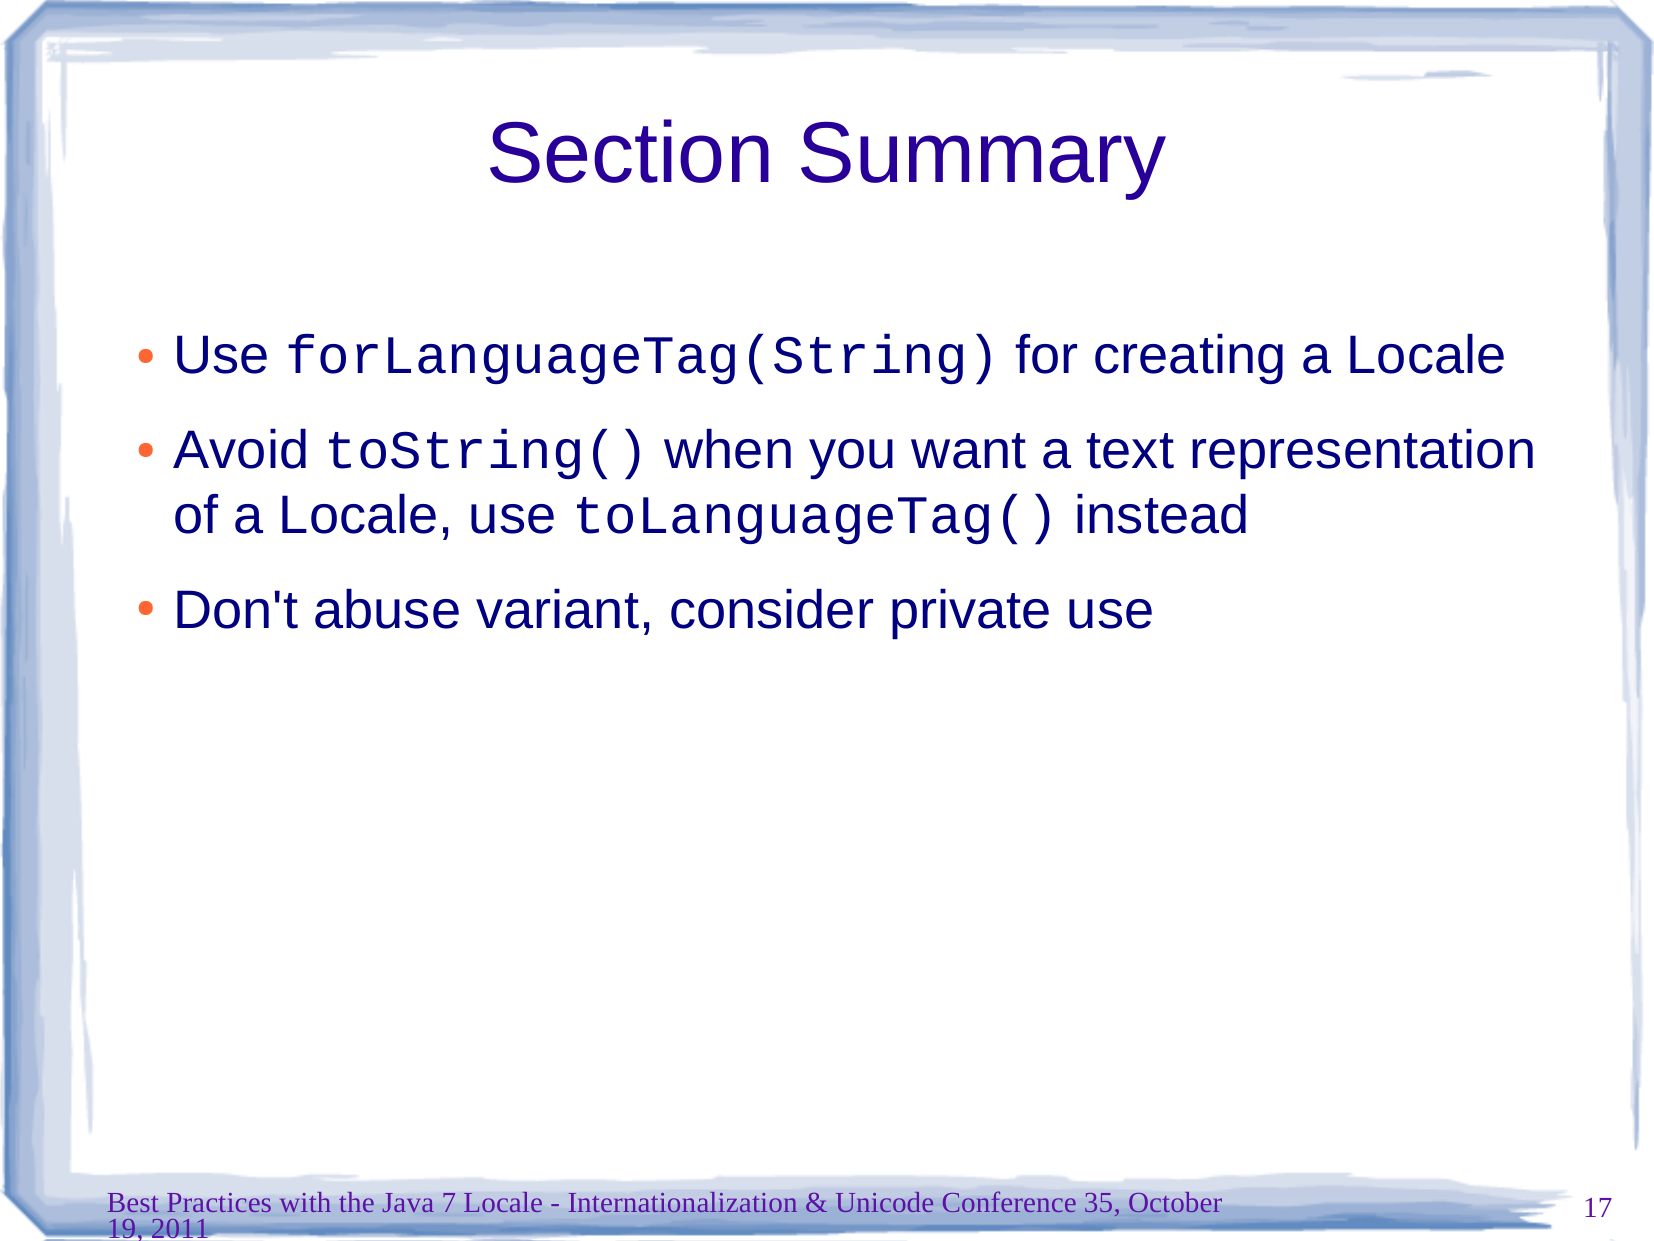

# Section Summary
Use forLanguageTag(String) for creating a Locale
Avoid toString() when you want a text representation of a Locale, use toLanguageTag() instead
Don't abuse variant, consider private use
Best Practices with the Java 7 Locale - Internationalization & Unicode Conference 35, October 19, 2011
17